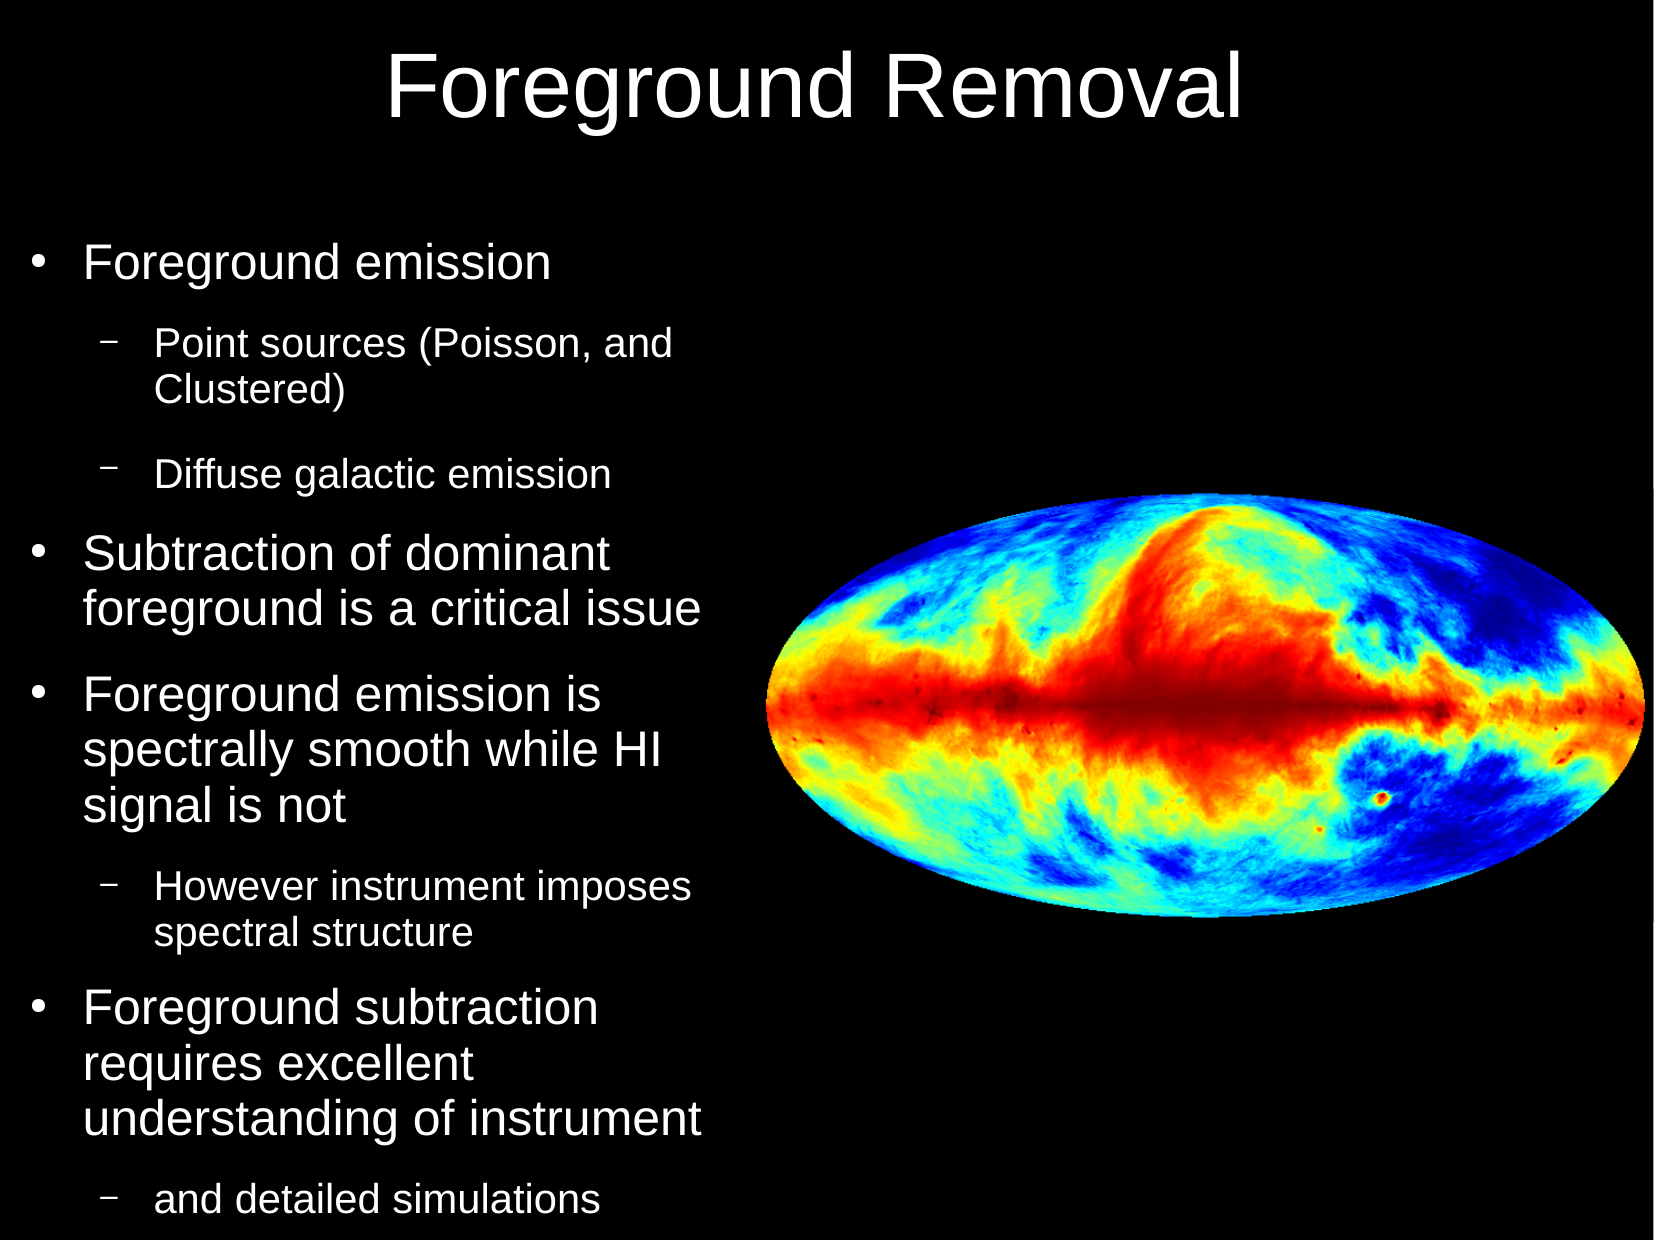

# Foreground Removal
Foreground emission
Point sources (Poisson, and Clustered)
Diffuse galactic emission
Subtraction of dominant foreground is a critical issue
Foreground emission is spectrally smooth while HI signal is not
However instrument imposes spectral structure
Foreground subtraction requires excellent understanding of instrument
and detailed simulations